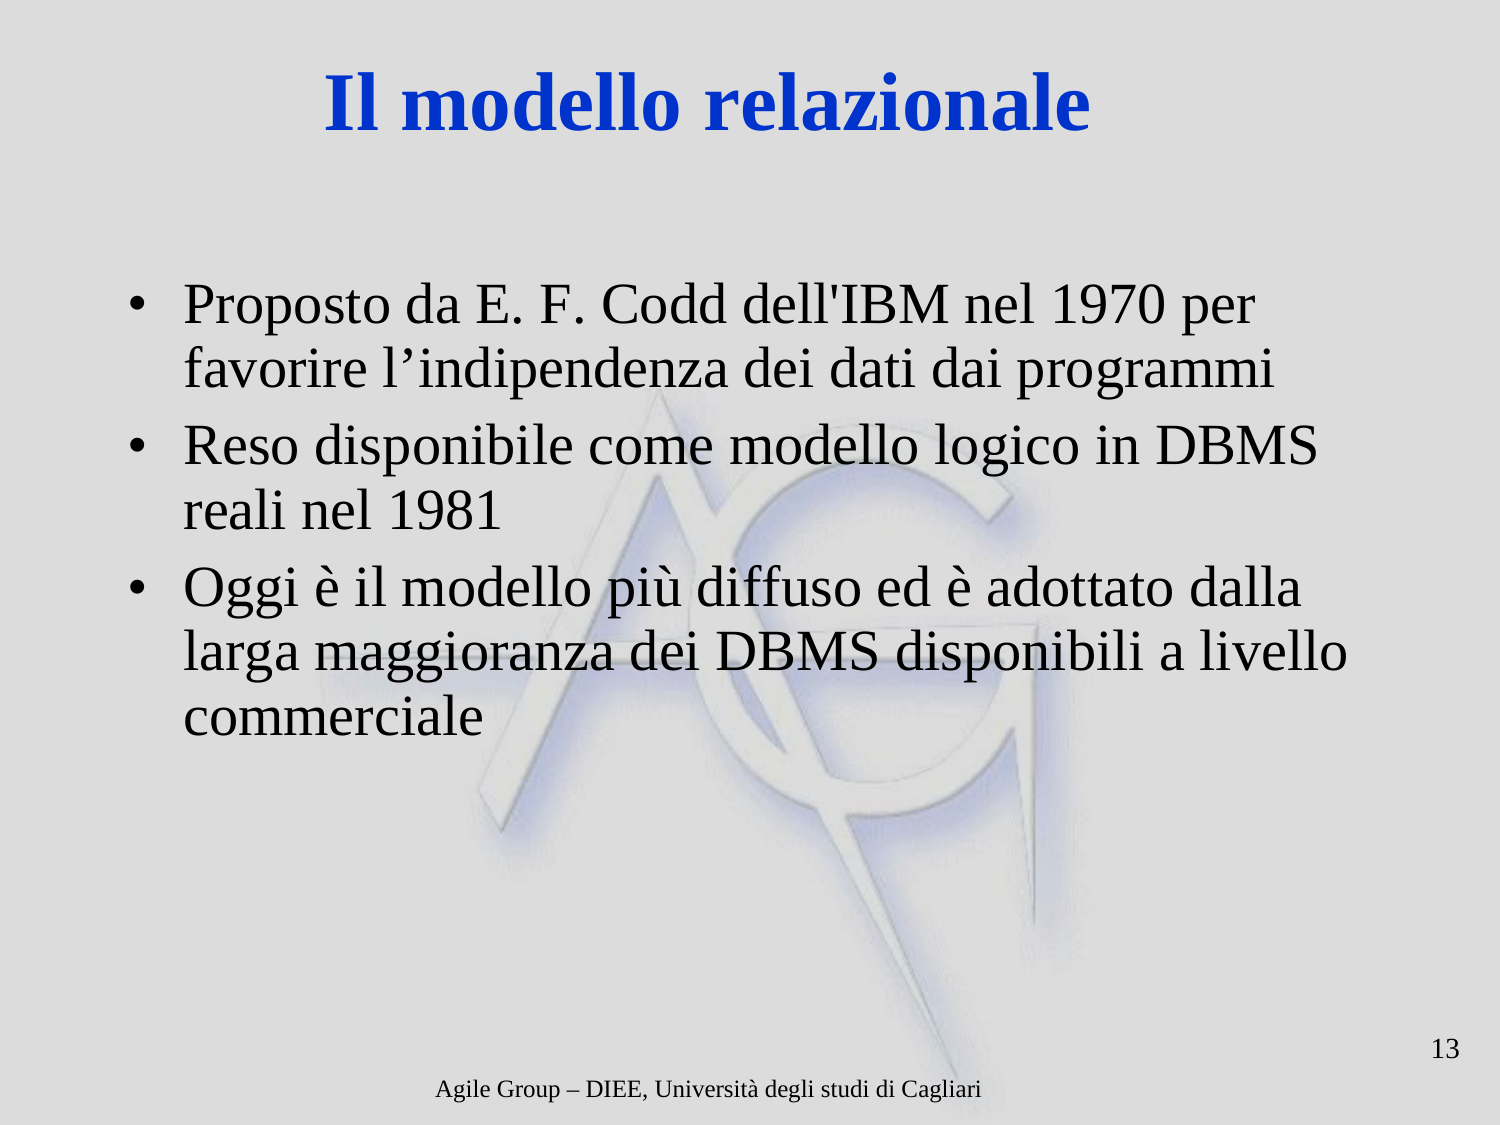

# Il modello relazionale
Proposto da E. F. Codd dell'IBM nel 1970 per favorire l’indipendenza dei dati dai programmi
Reso disponibile come modello logico in DBMS reali nel 1981
Oggi è il modello più diffuso ed è adottato dalla larga maggioranza dei DBMS disponibili a livello commerciale
13